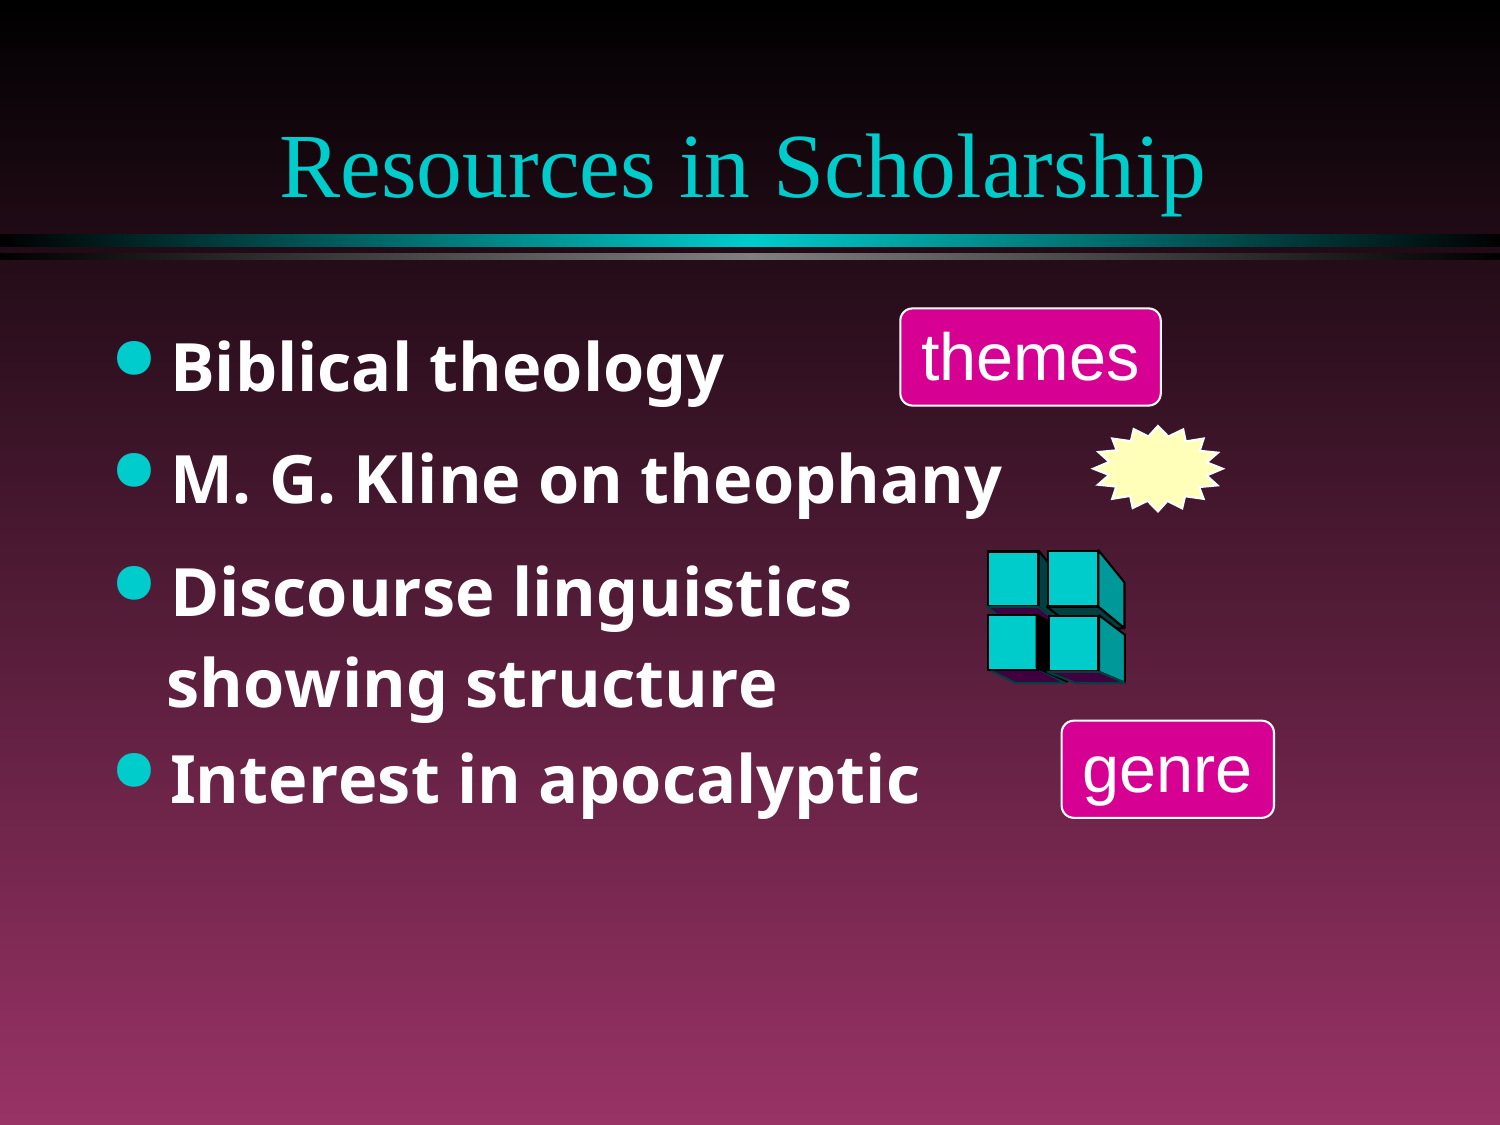

# Resources in Scholarship
themes
 Biblical theology
 M. G. Kline on theophany
 Discourse linguistics
 showing structure
genre
 Interest in apocalyptic